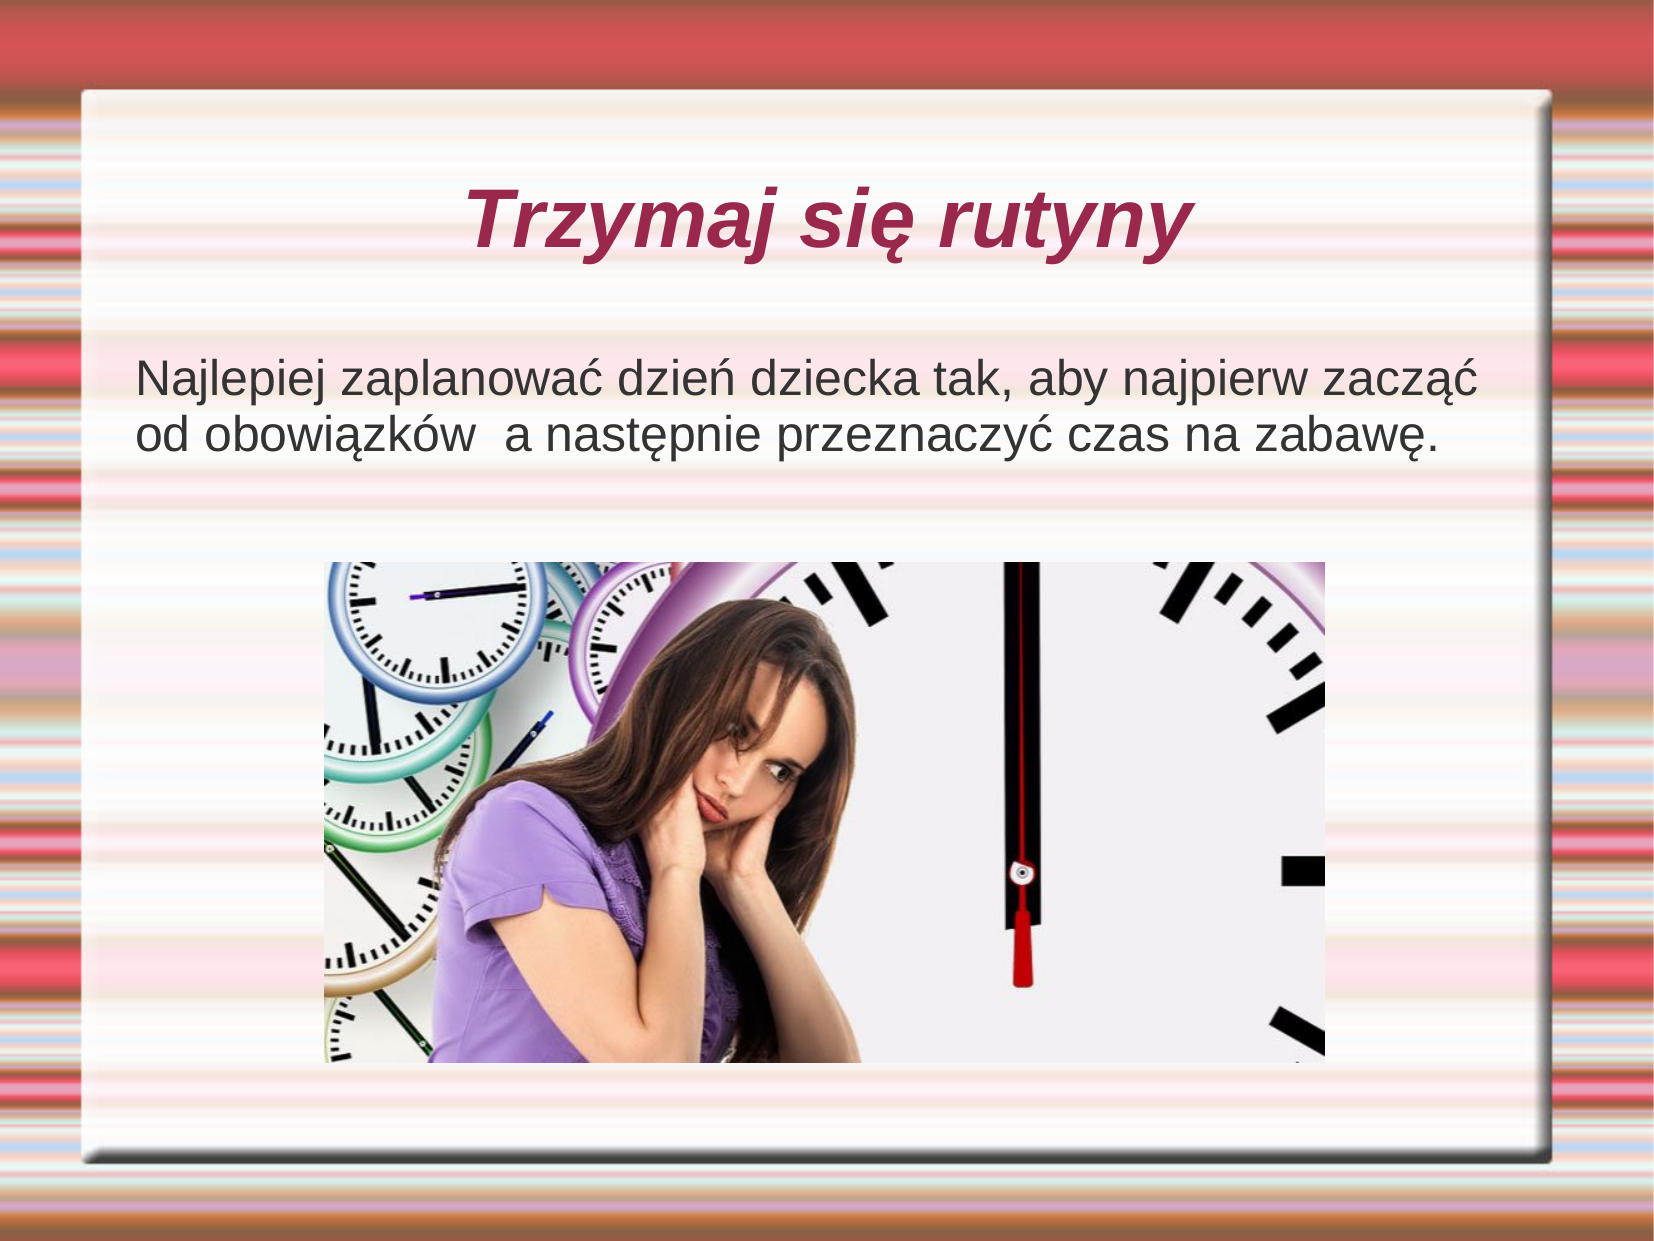

# Trzymaj się rutyny
Najlepiej zaplanować dzień dziecka tak, aby najpierw zacząć od obowiązków a następnie przeznaczyć czas na zabawę.